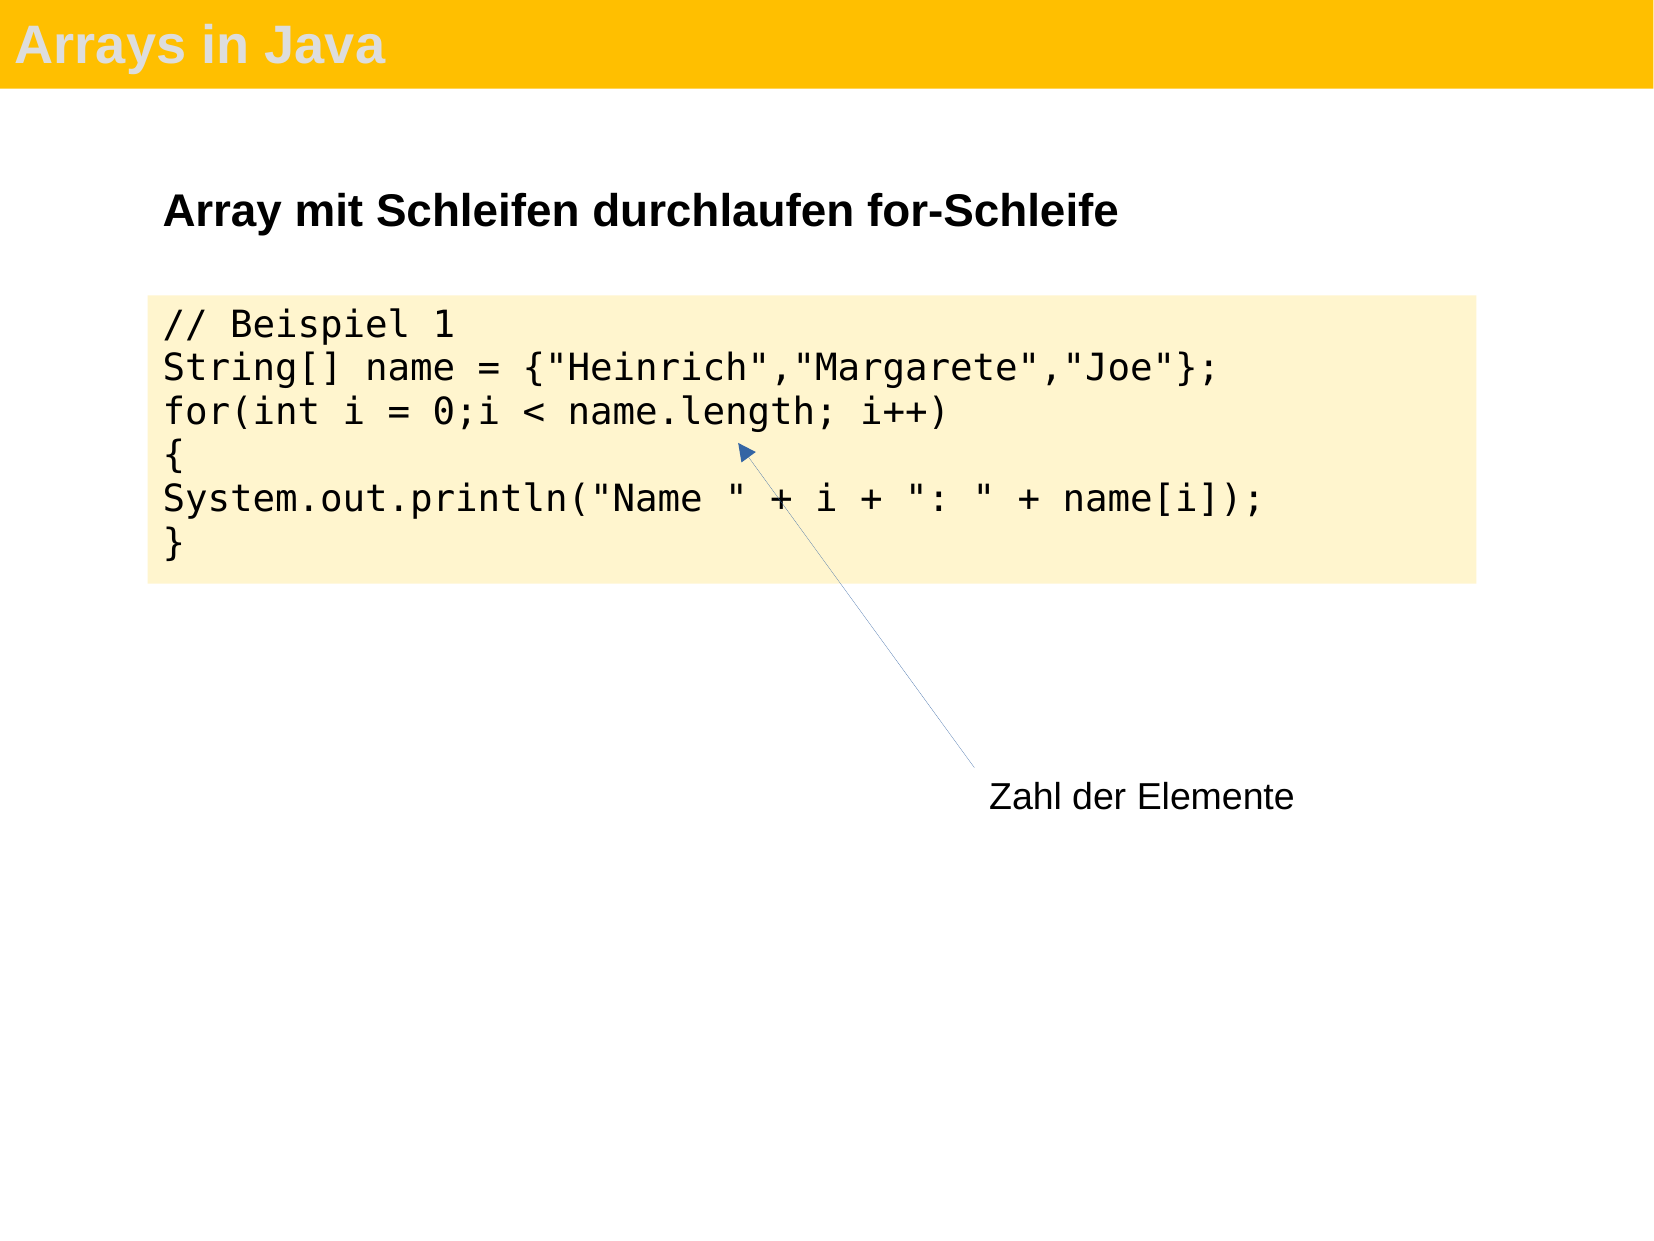

Arrays in Java
Array mit Schleifen durchlaufen for-Schleife
// Beispiel 1
String[] name = {"Heinrich","Margarete","Joe"};
for(int i = 0;i < name.length; i++)
{
System.out.println("Name " + i + ": " + name[i]);
}
Zahl der Elemente